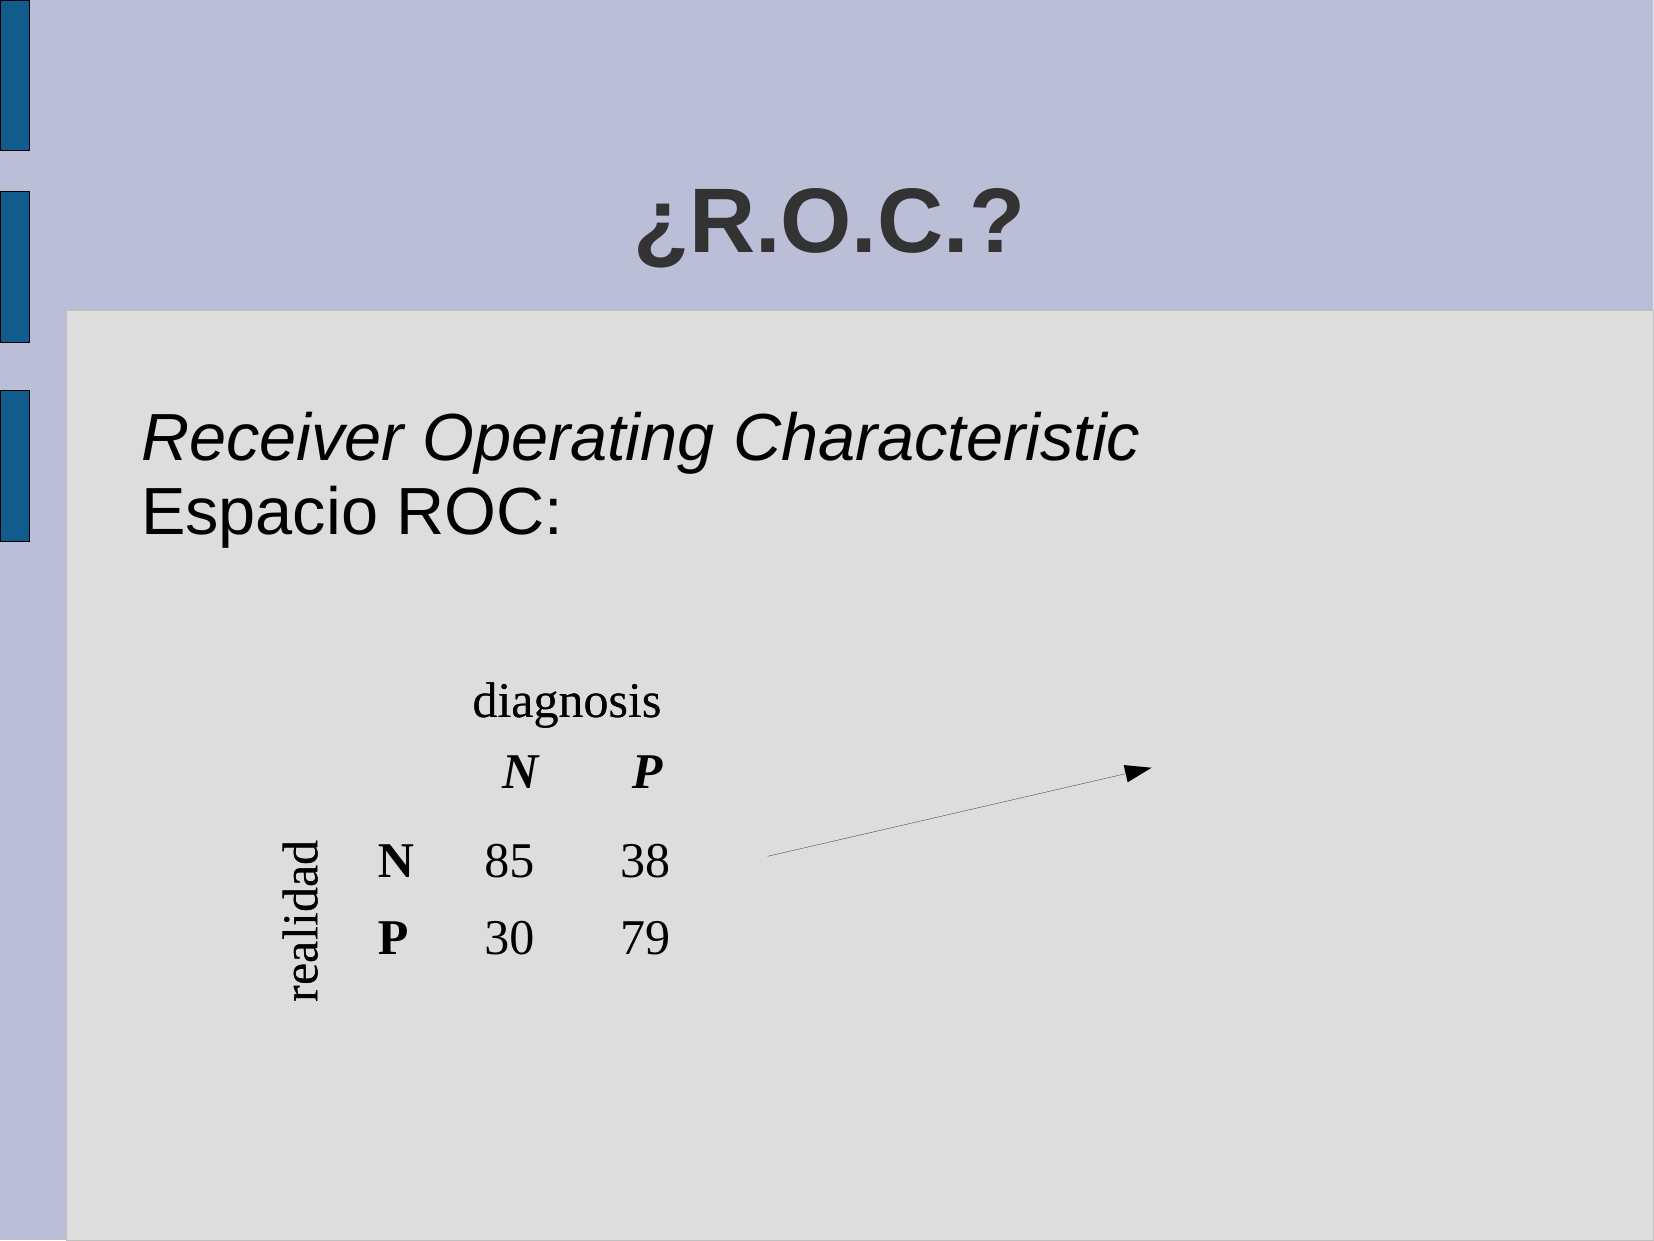

# ¿R.O.C.?
Receiver Operating Characteristic
Espacio ROC:
diagnosis
diagnosis
N
P
realidad
realidad
85
N
38
30
P
79